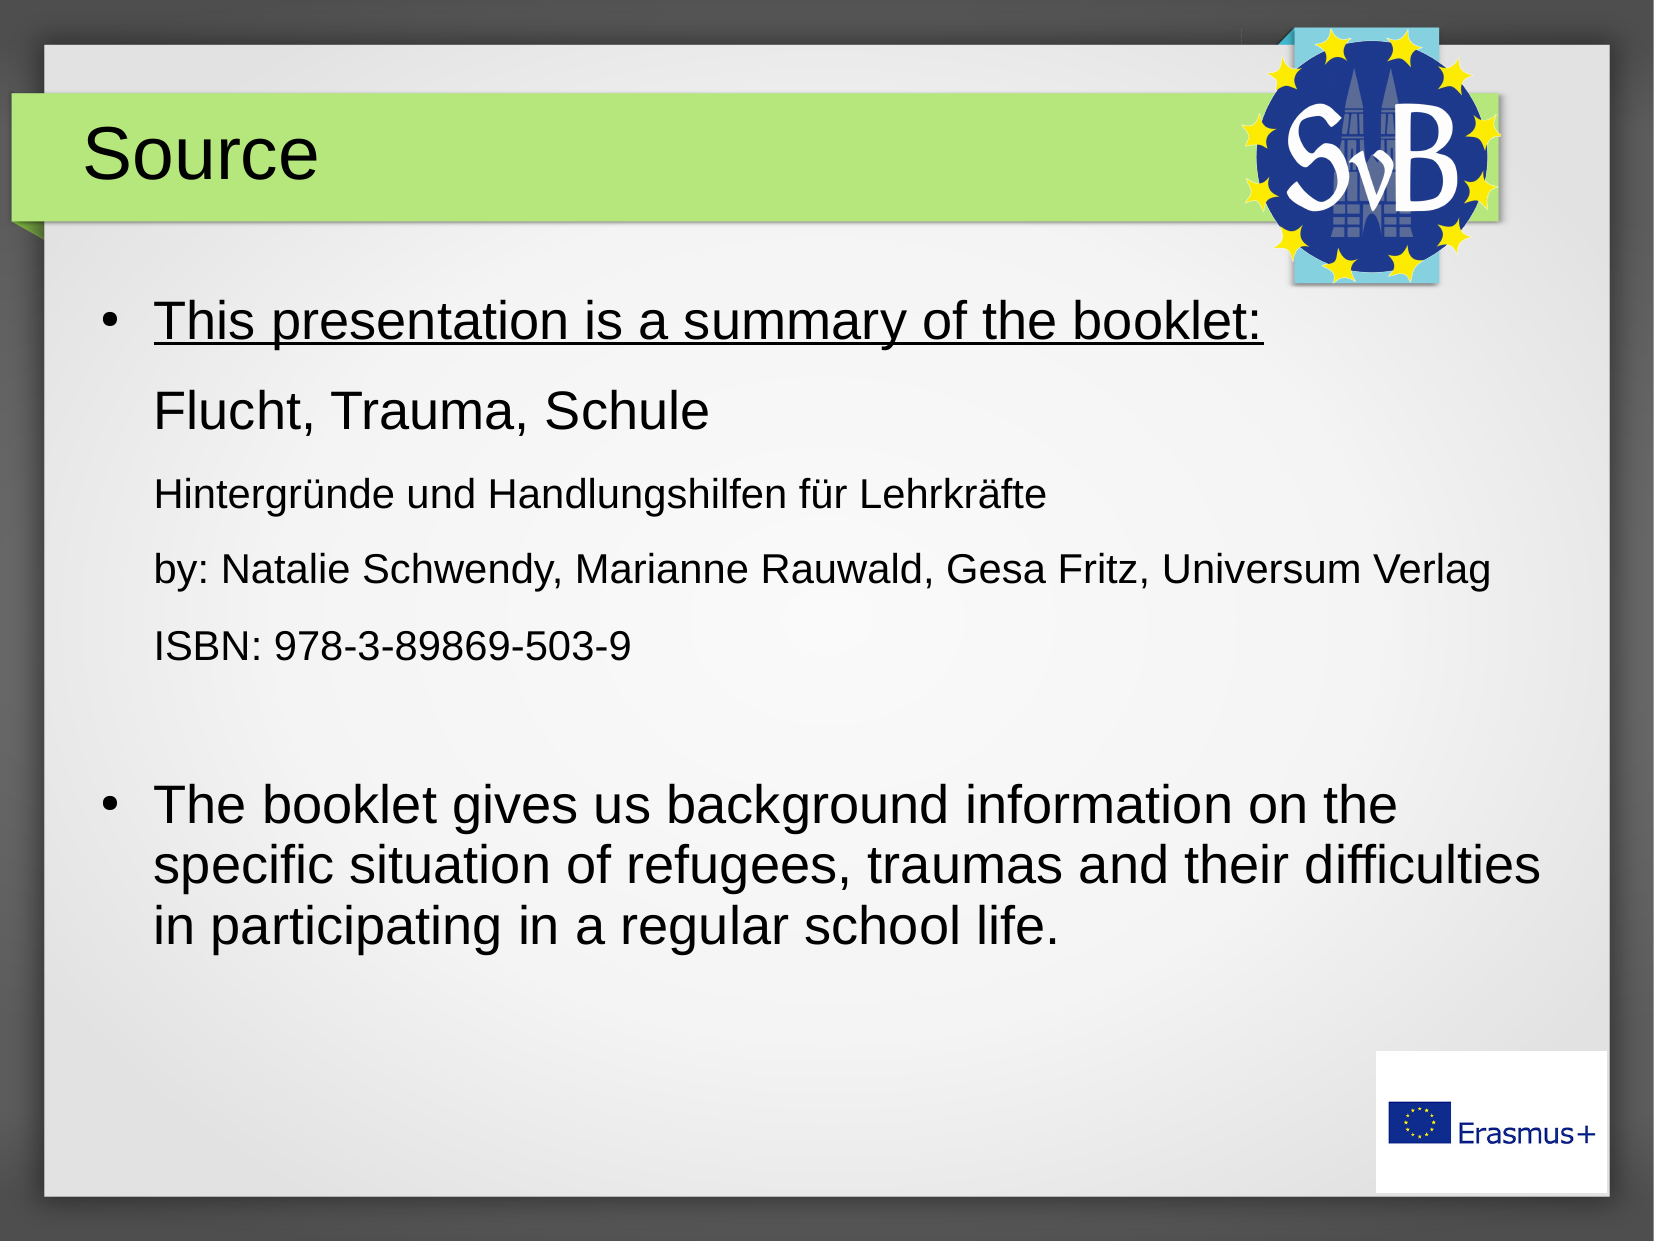

# Source
This presentation is a summary of the booklet:
Flucht, Trauma, Schule
Hintergründe und Handlungshilfen für Lehrkräfte
by: Natalie Schwendy, Marianne Rauwald, Gesa Fritz, Universum Verlag
ISBN: 978-3-89869-503-9
The booklet gives us background information on the specific situation of refugees, traumas and their difficulties in participating in a regular school life.